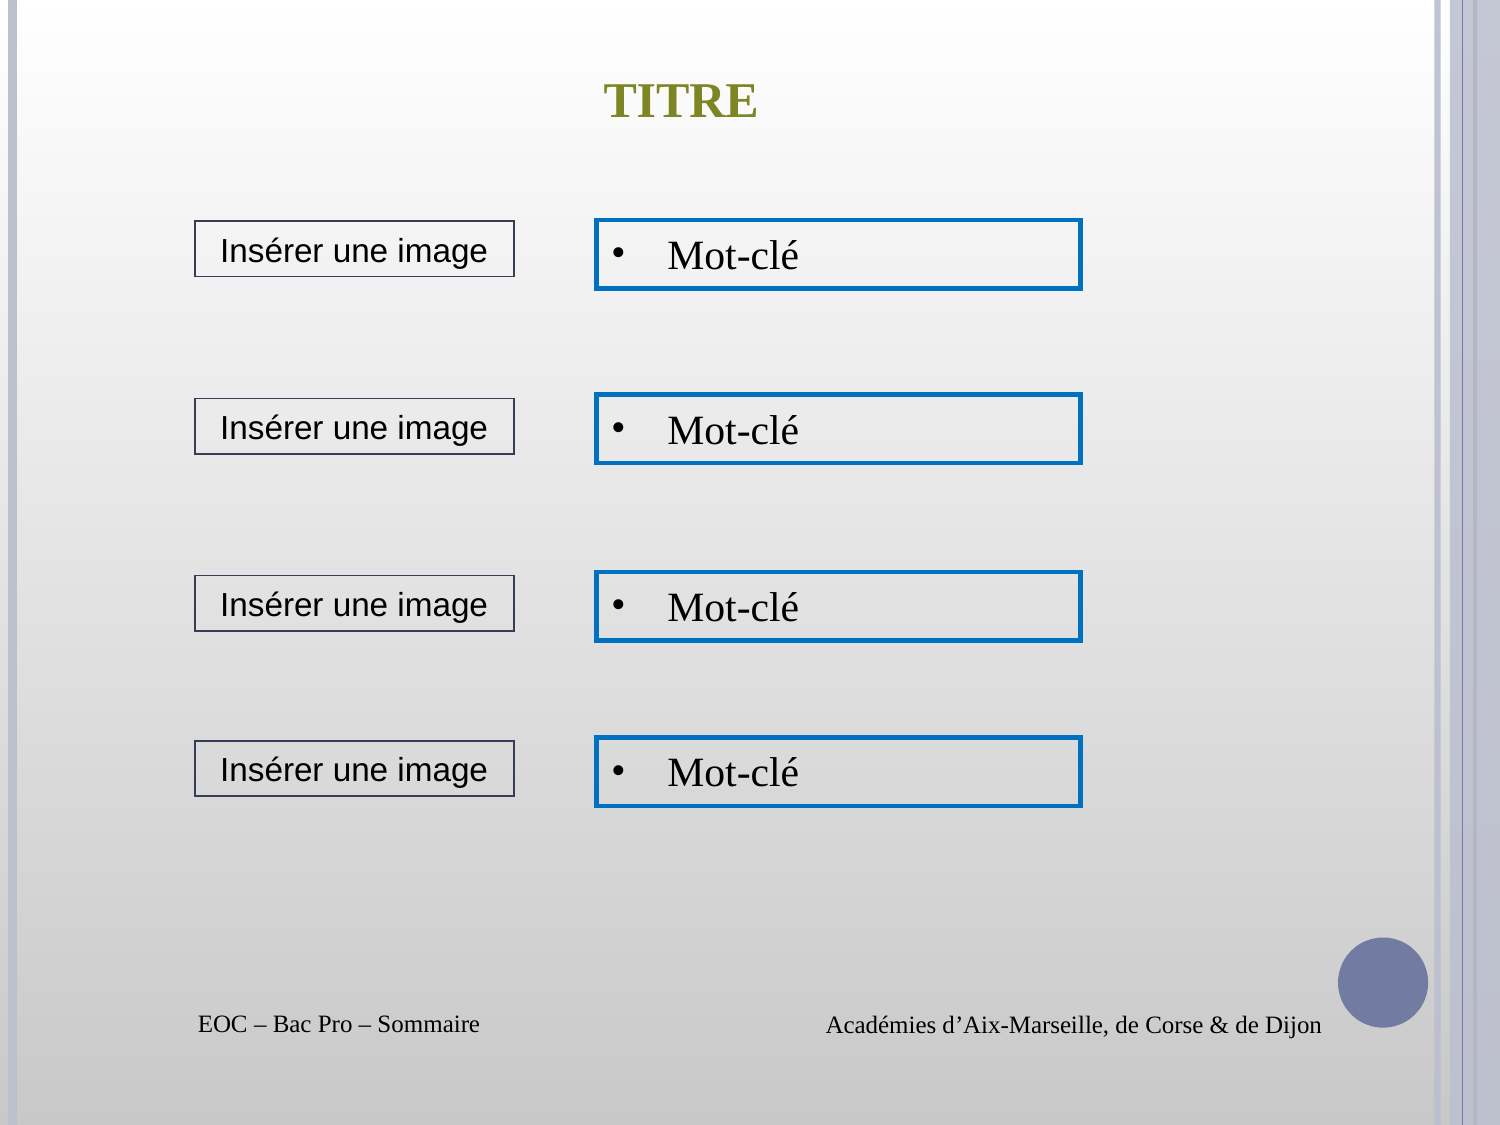

TITRE
Mot-clé
Insérer une image
Mot-clé
Insérer une image
Mot-clé
Insérer une image
Mot-clé
Insérer une image
EOC – Bac Pro – Sommaire
Académies d’Aix-Marseille, de Corse & de Dijon